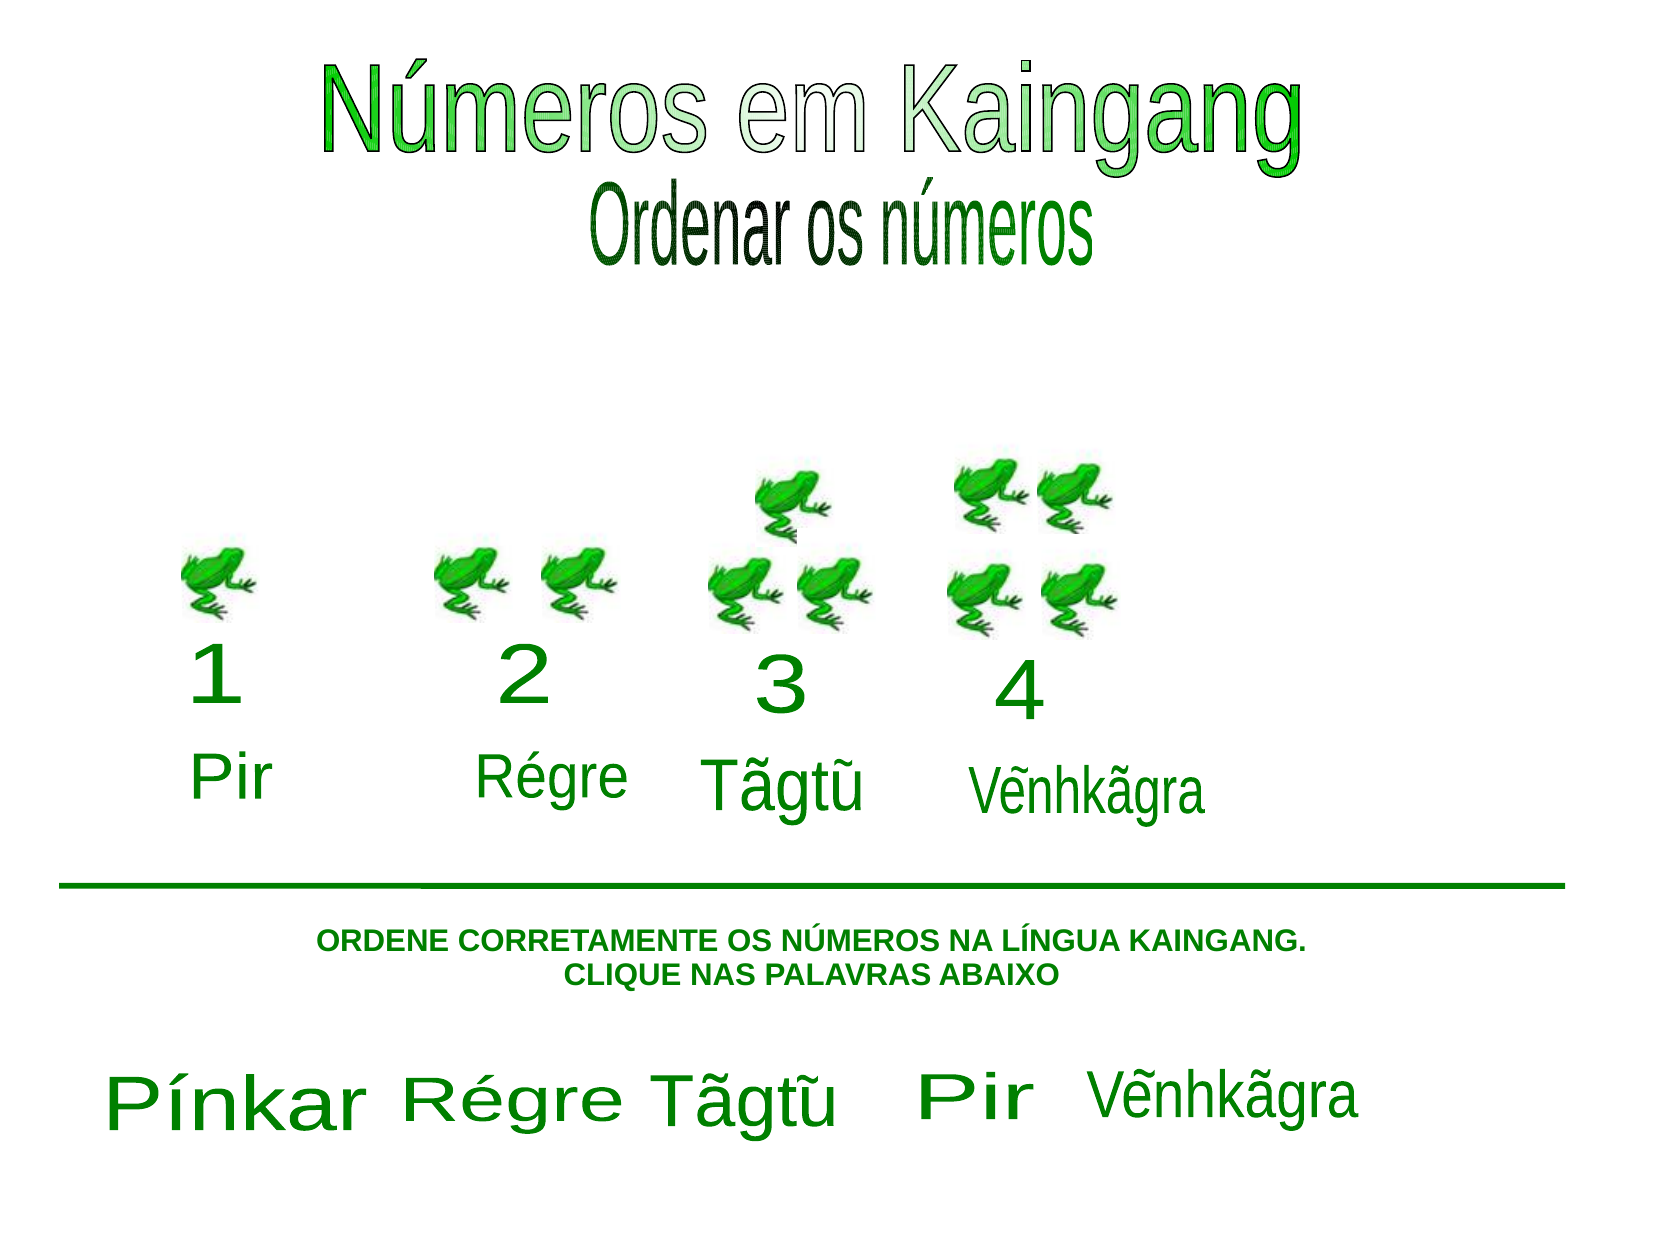

Ordenar os números
4
Venhkãgra
~
3
Tãgtu
~
1
Pir
2
Régre
ORDENE CORRETAMENTE OS NÚMEROS NA LÍNGUA KAINGANG.
CLIQUE NAS PALAVRAS ABAIXO
Venhkãgra
~
Pir
Pínkar
Tãgtu
Régre
~